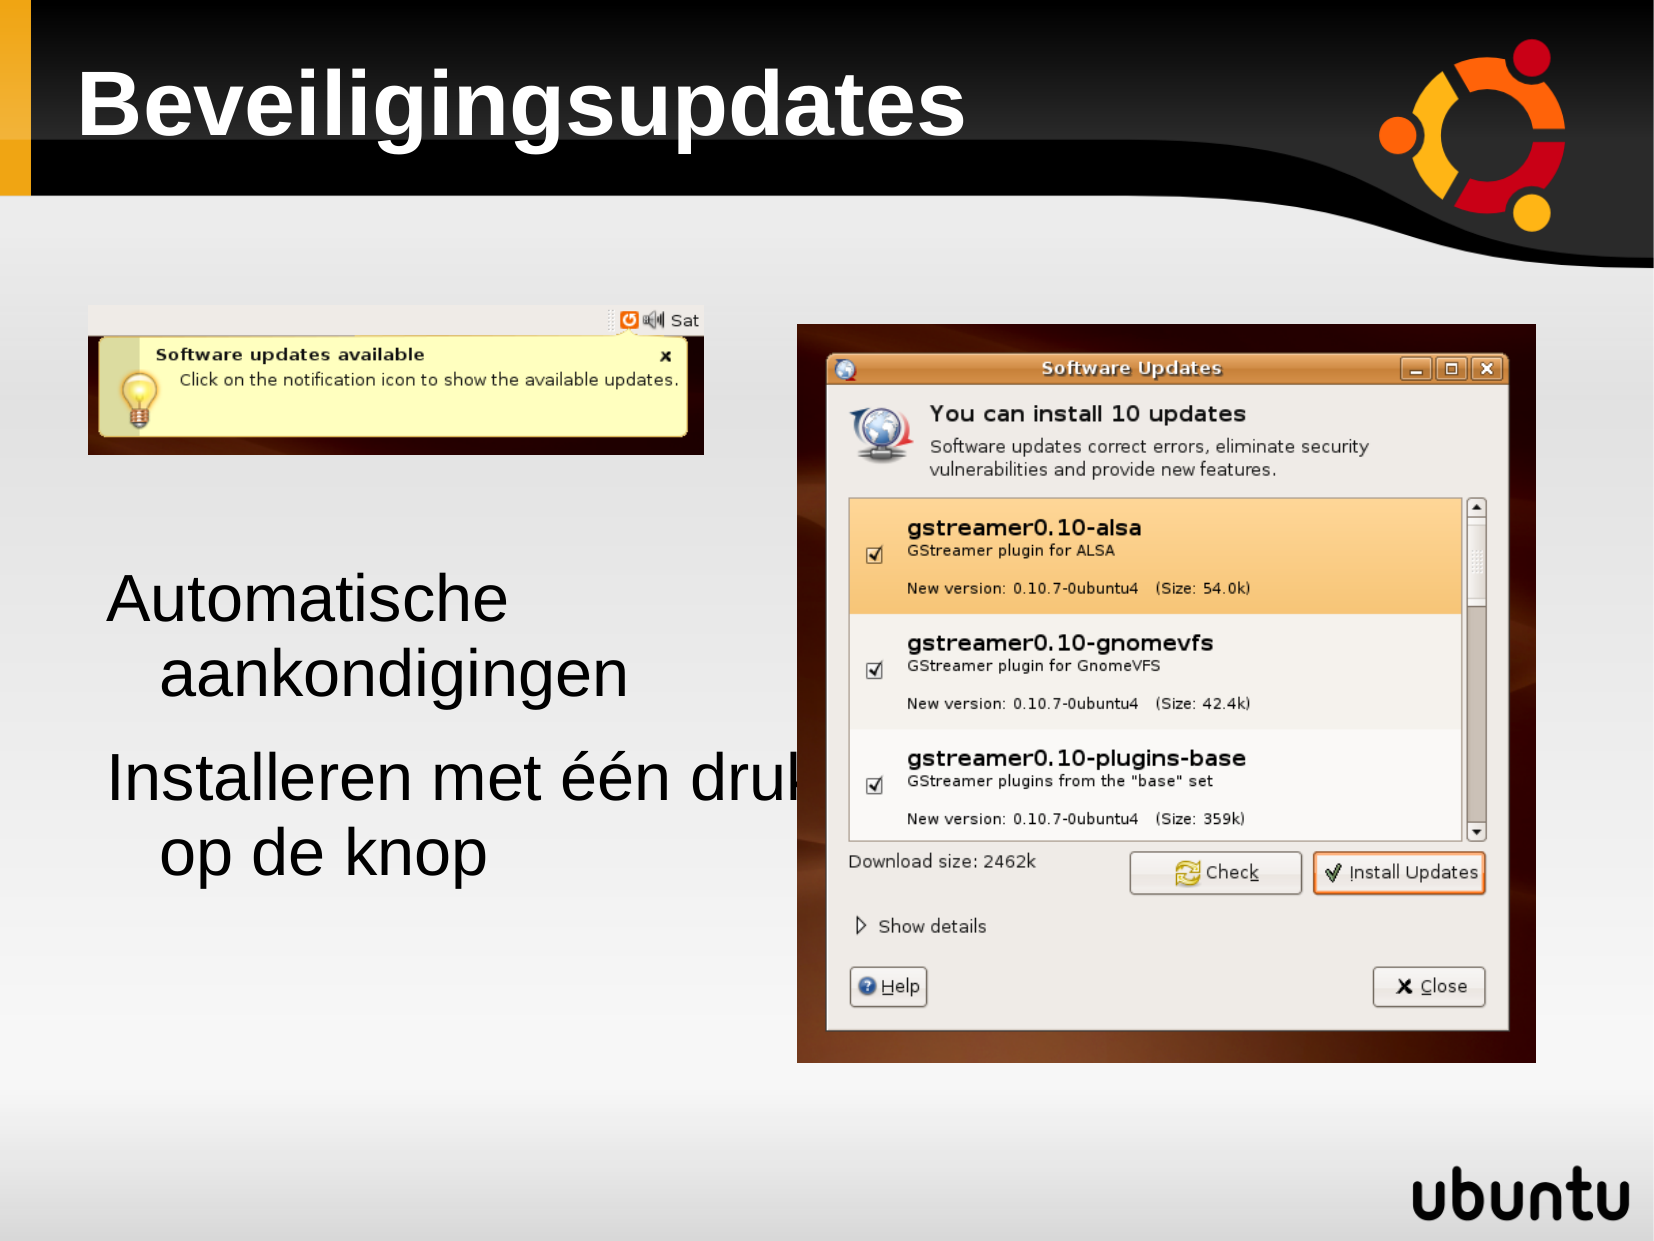

# Beveiligingsupdates
Automatische aankondigingen
Installeren met één druk op de knop